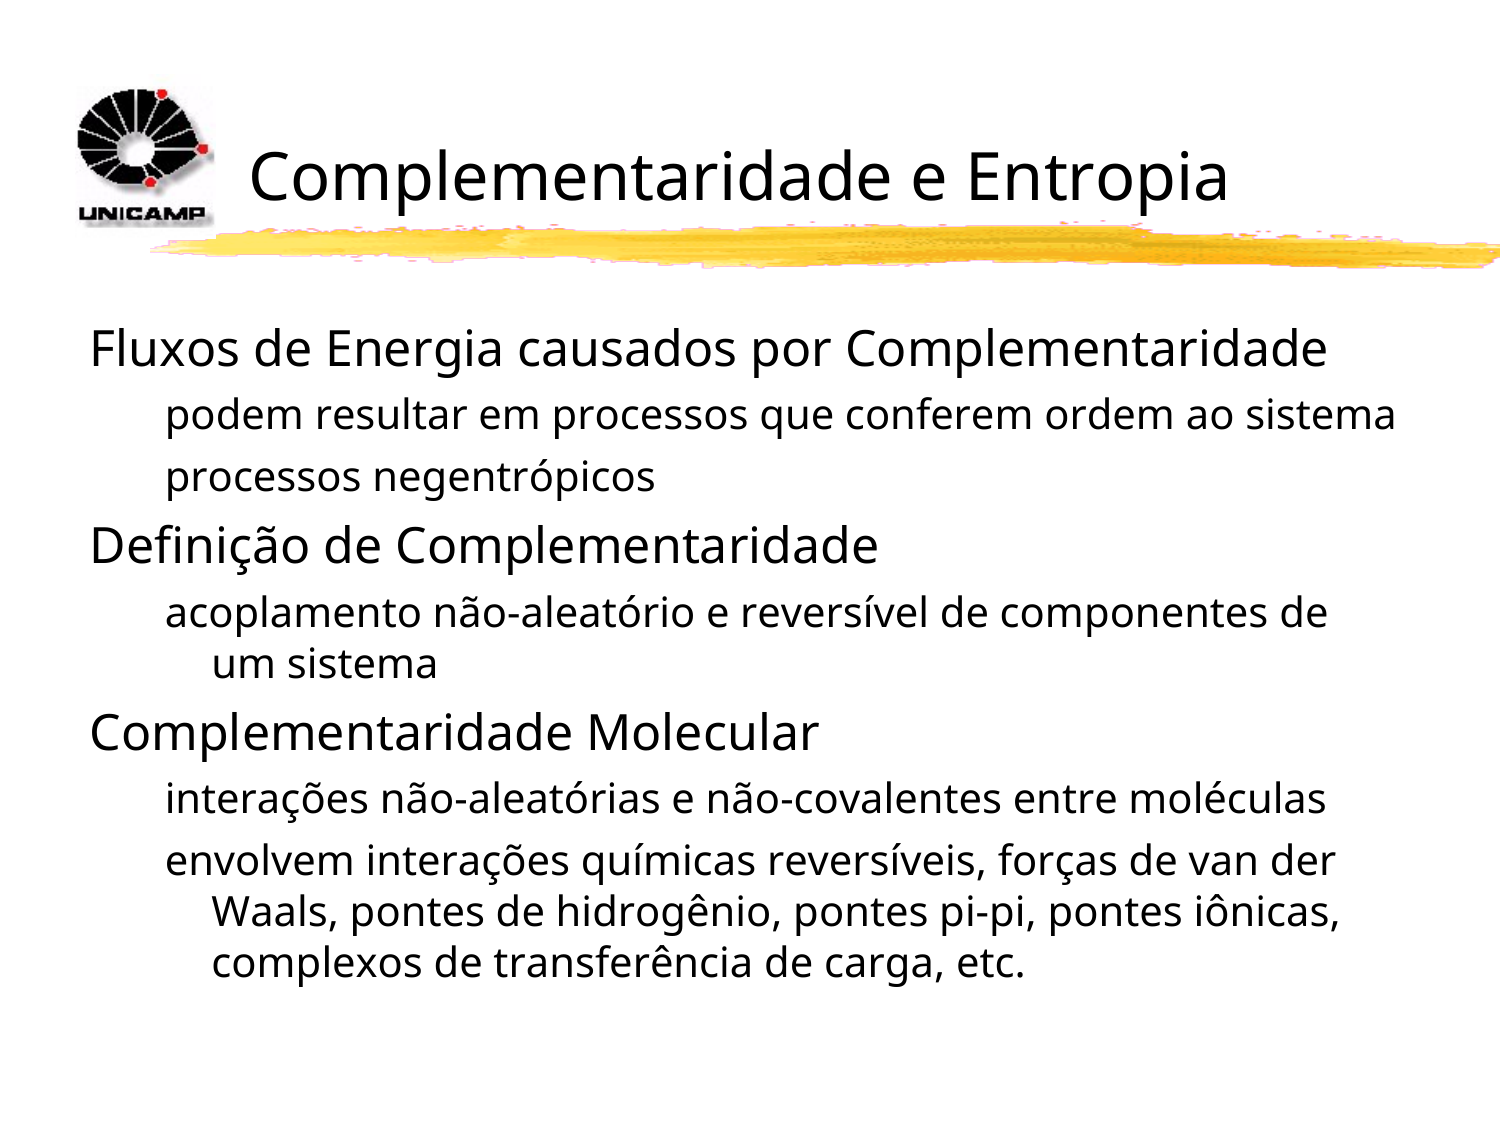

# Complementaridade e Entropia
Fluxos de Energia causados por Complementaridade
podem resultar em processos que conferem ordem ao sistema
processos negentrópicos
Definição de Complementaridade
acoplamento não-aleatório e reversível de componentes de um sistema
Complementaridade Molecular
interações não-aleatórias e não-covalentes entre moléculas
envolvem interações químicas reversíveis, forças de van der Waals, pontes de hidrogênio, pontes pi-pi, pontes iônicas, complexos de transferência de carga, etc.